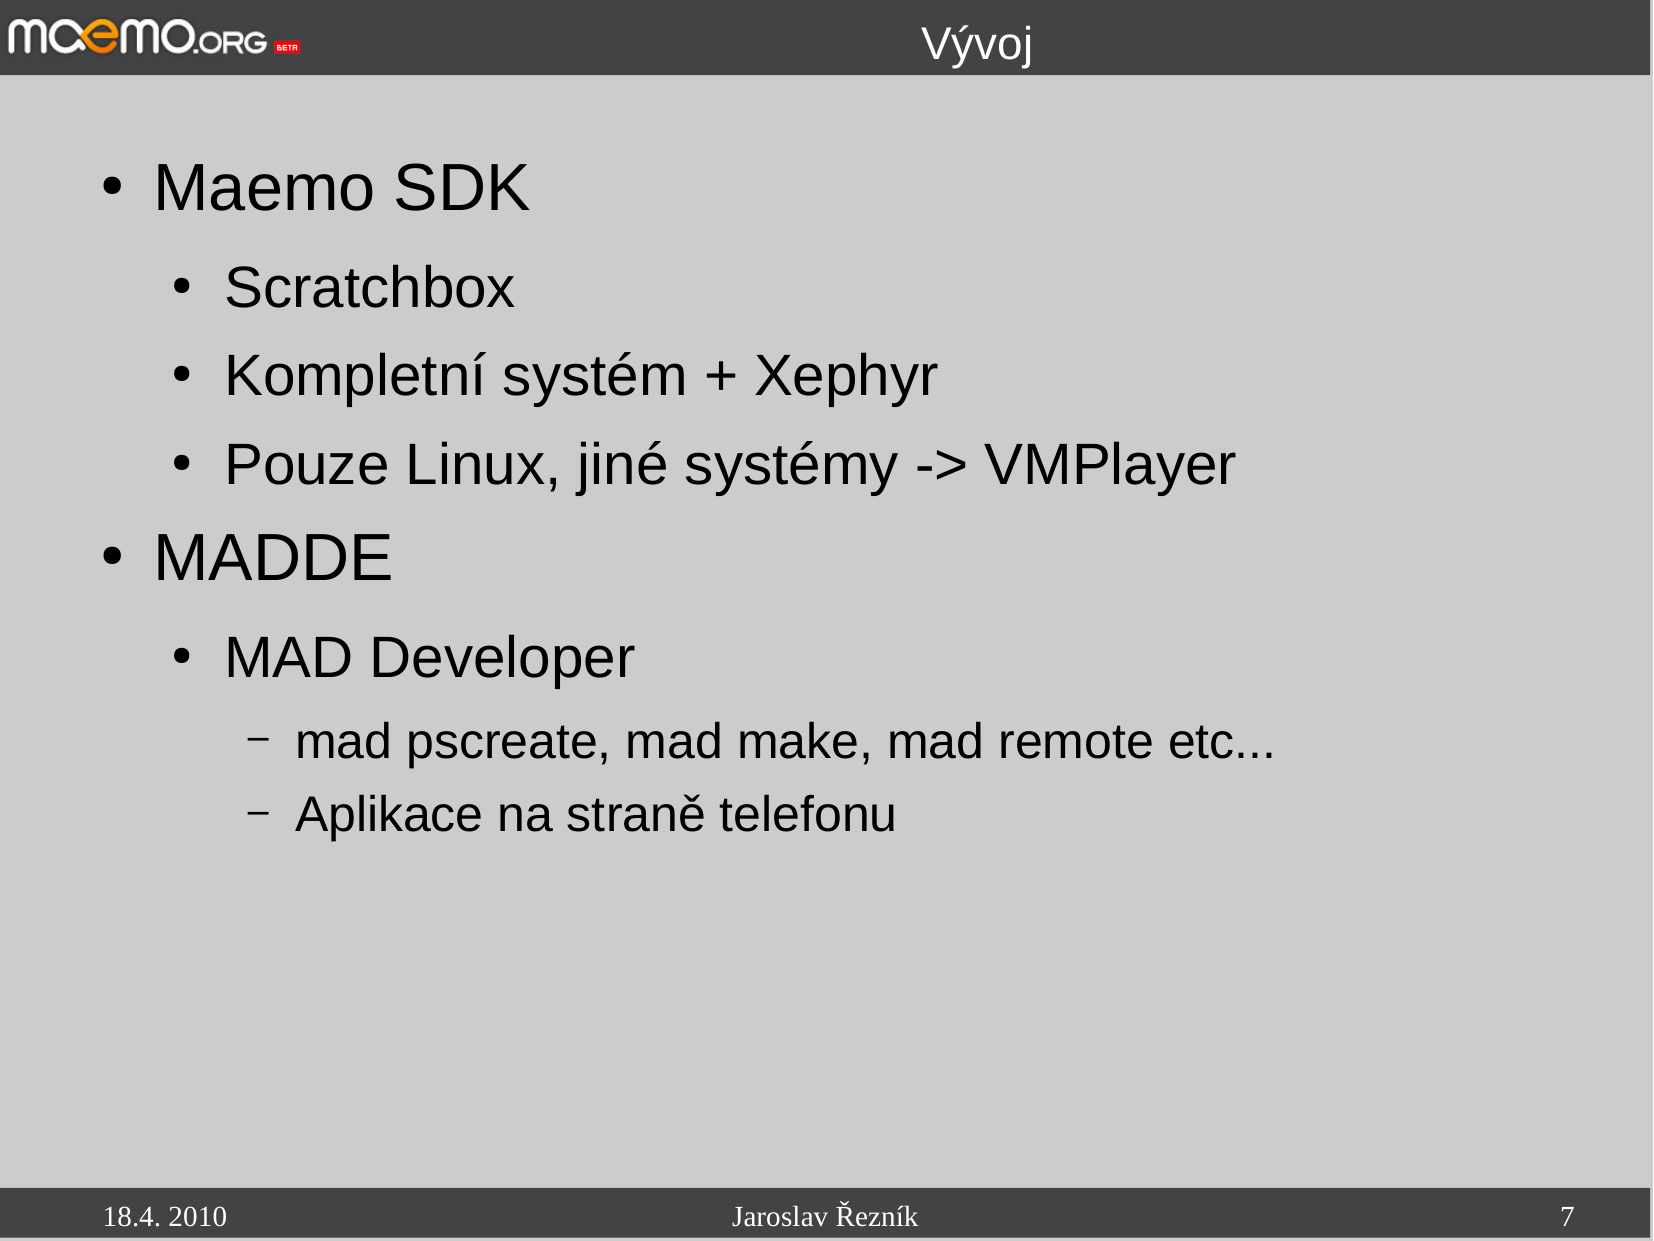

# Vývoj
Maemo SDK
Scratchbox
Kompletní systém + Xephyr
Pouze Linux, jiné systémy -> VMPlayer
MADDE
MAD Developer
mad pscreate, mad make, mad remote etc...
Aplikace na straně telefonu
18.4. 2010
Jaroslav Řezník
7